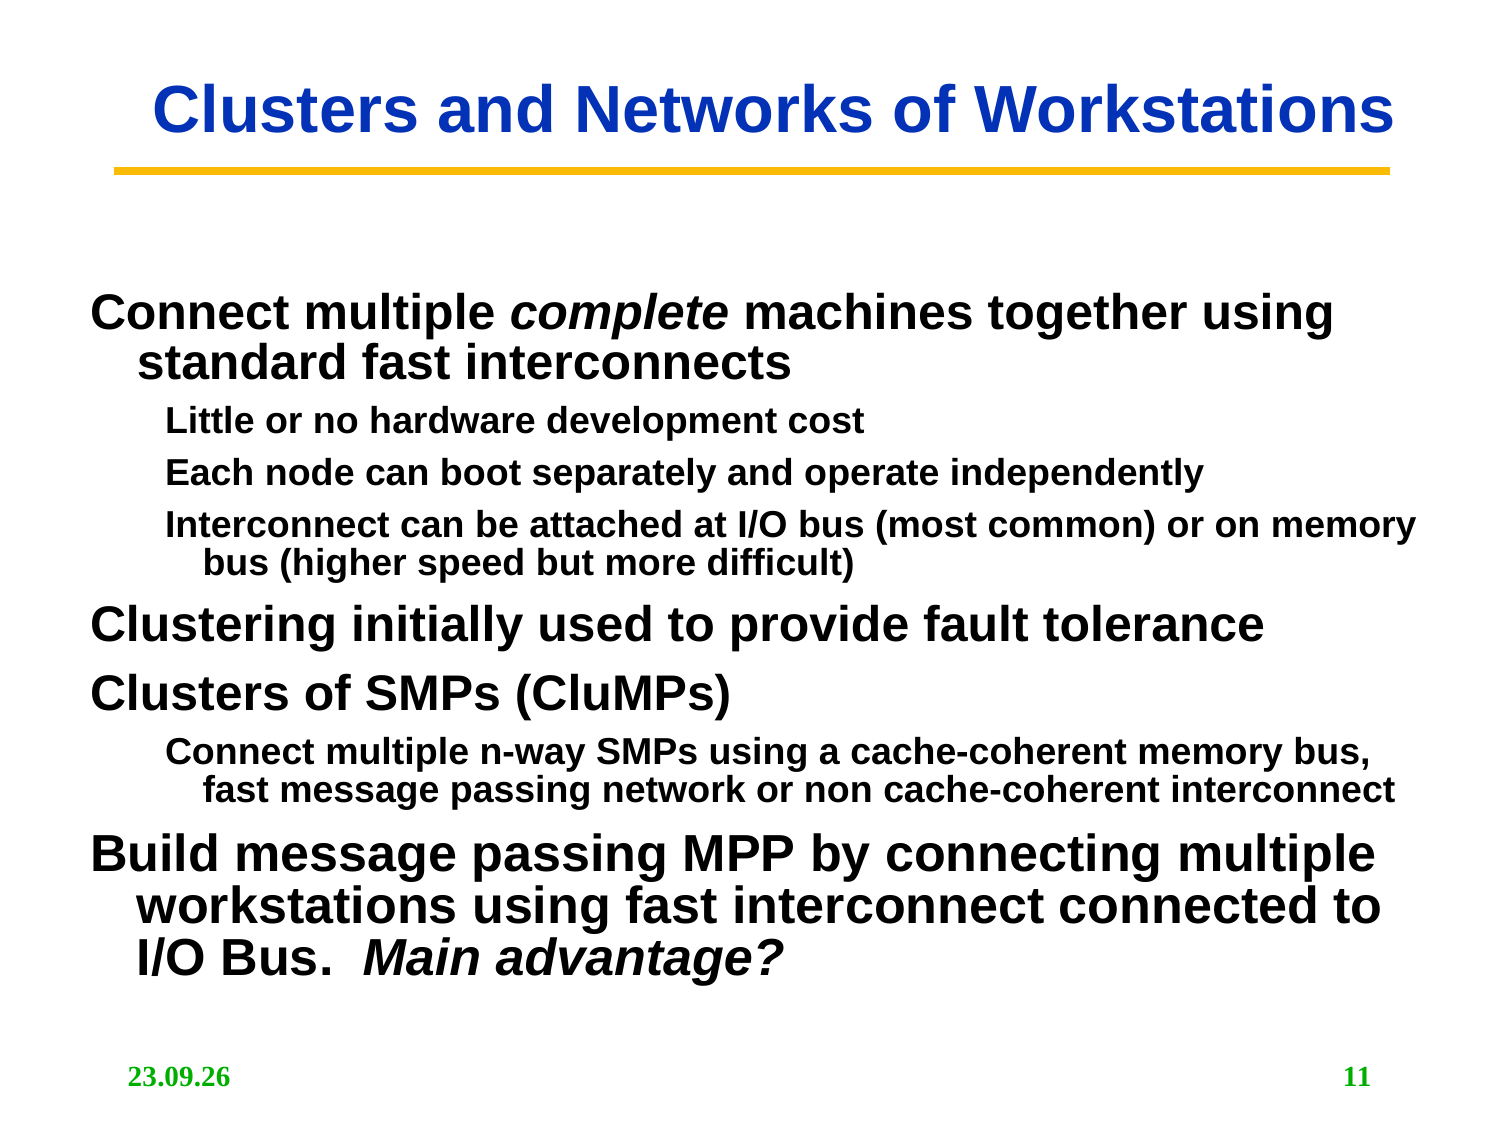

# Clusters and Networks of Workstations
Connect multiple complete machines together using standard fast interconnects
Little or no hardware development cost
Each node can boot separately and operate independently
Interconnect can be attached at I/O bus (most common) or on memory bus (higher speed but more difficult)
Clustering initially used to provide fault tolerance
Clusters of SMPs (CluMPs)
Connect multiple n-way SMPs using a cache-coherent memory bus, fast message passing network or non cache-coherent interconnect
Build message passing MPP by connecting multiple workstations using fast interconnect connected to I/O Bus. Main advantage?
CS252 S06 Lec7 ILP
11